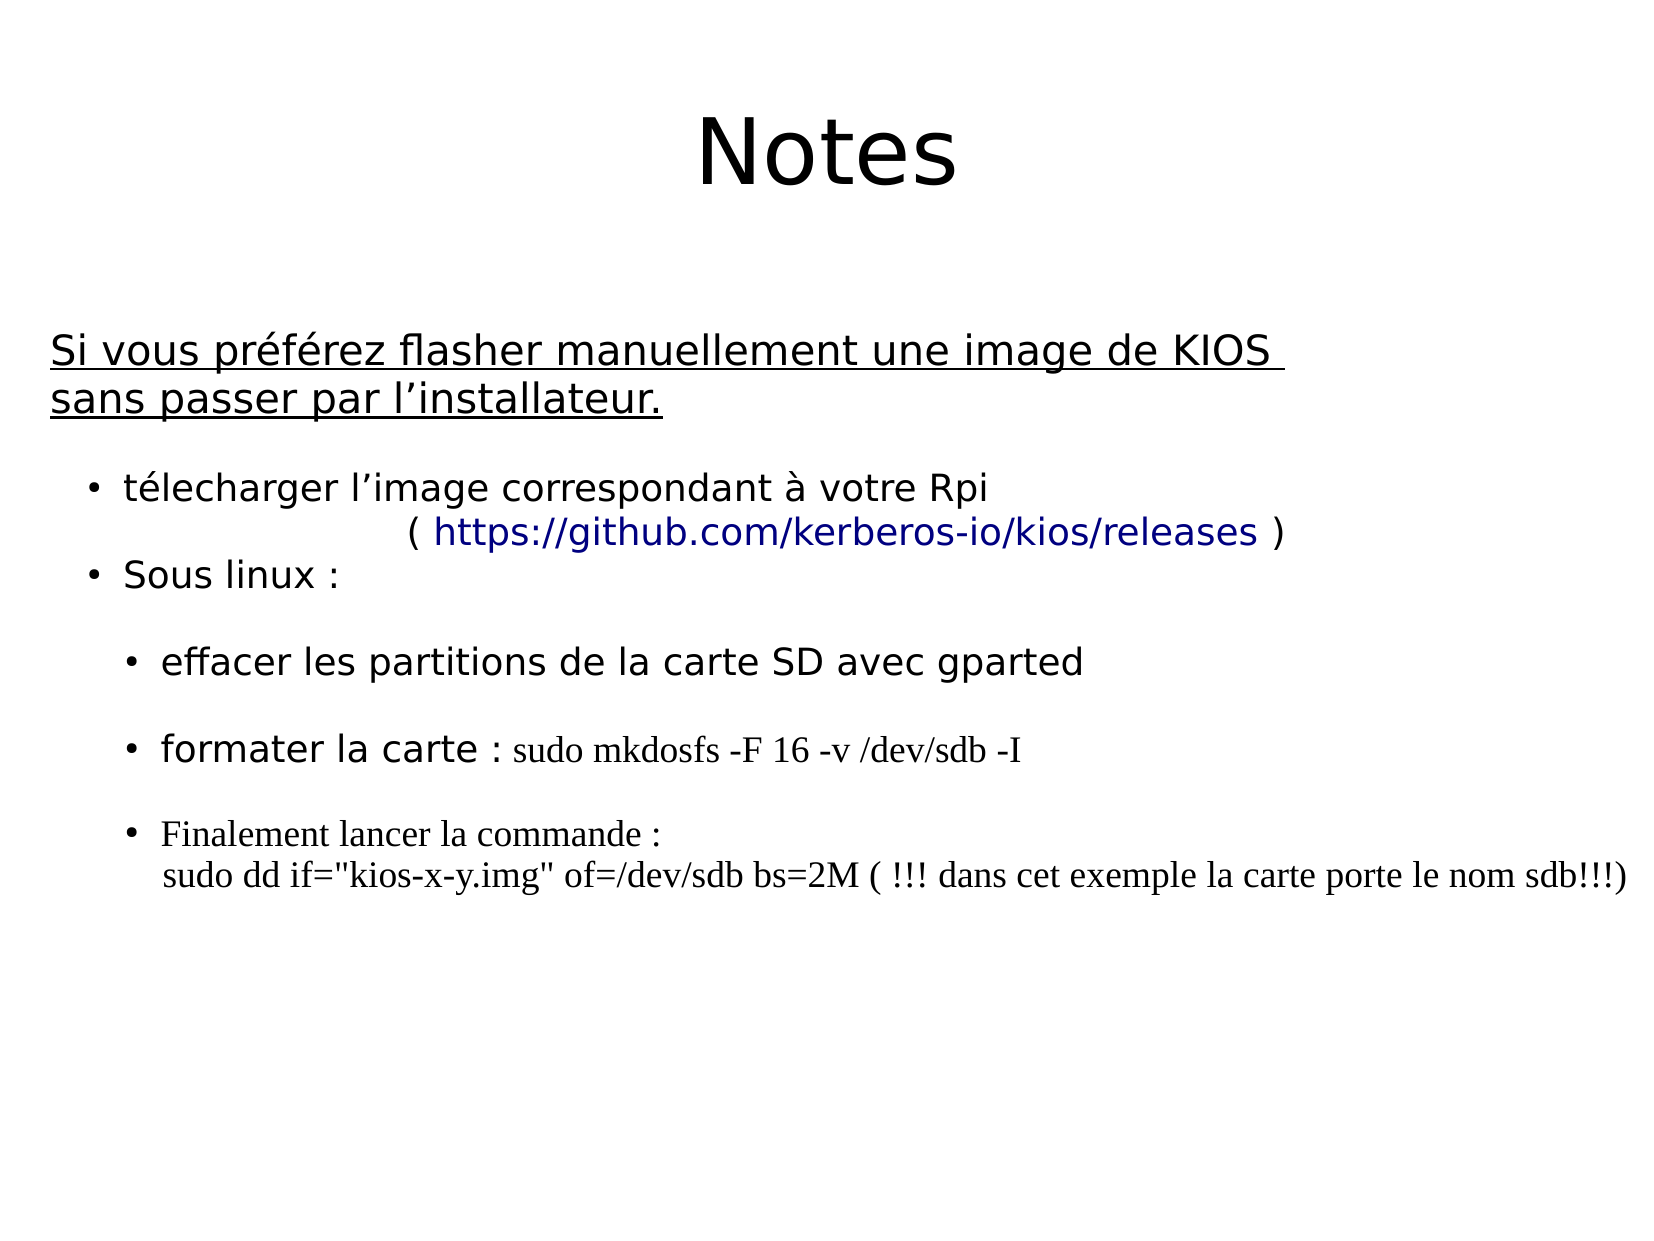

# Notes
Si vous préférez flasher manuellement une image de KIOS
sans passer par l’installateur.
télecharger l’image correspondant à votre Rpi
( https://github.com/kerberos-io/kios/releases )
Sous linux :
effacer les partitions de la carte SD avec gparted
formater la carte : sudo mkdosfs -F 16 -v /dev/sdb -I
Finalement lancer la commande :
sudo dd if="kios-x-y.img" of=/dev/sdb bs=2M ( !!! dans cet exemple la carte porte le nom sdb!!!)